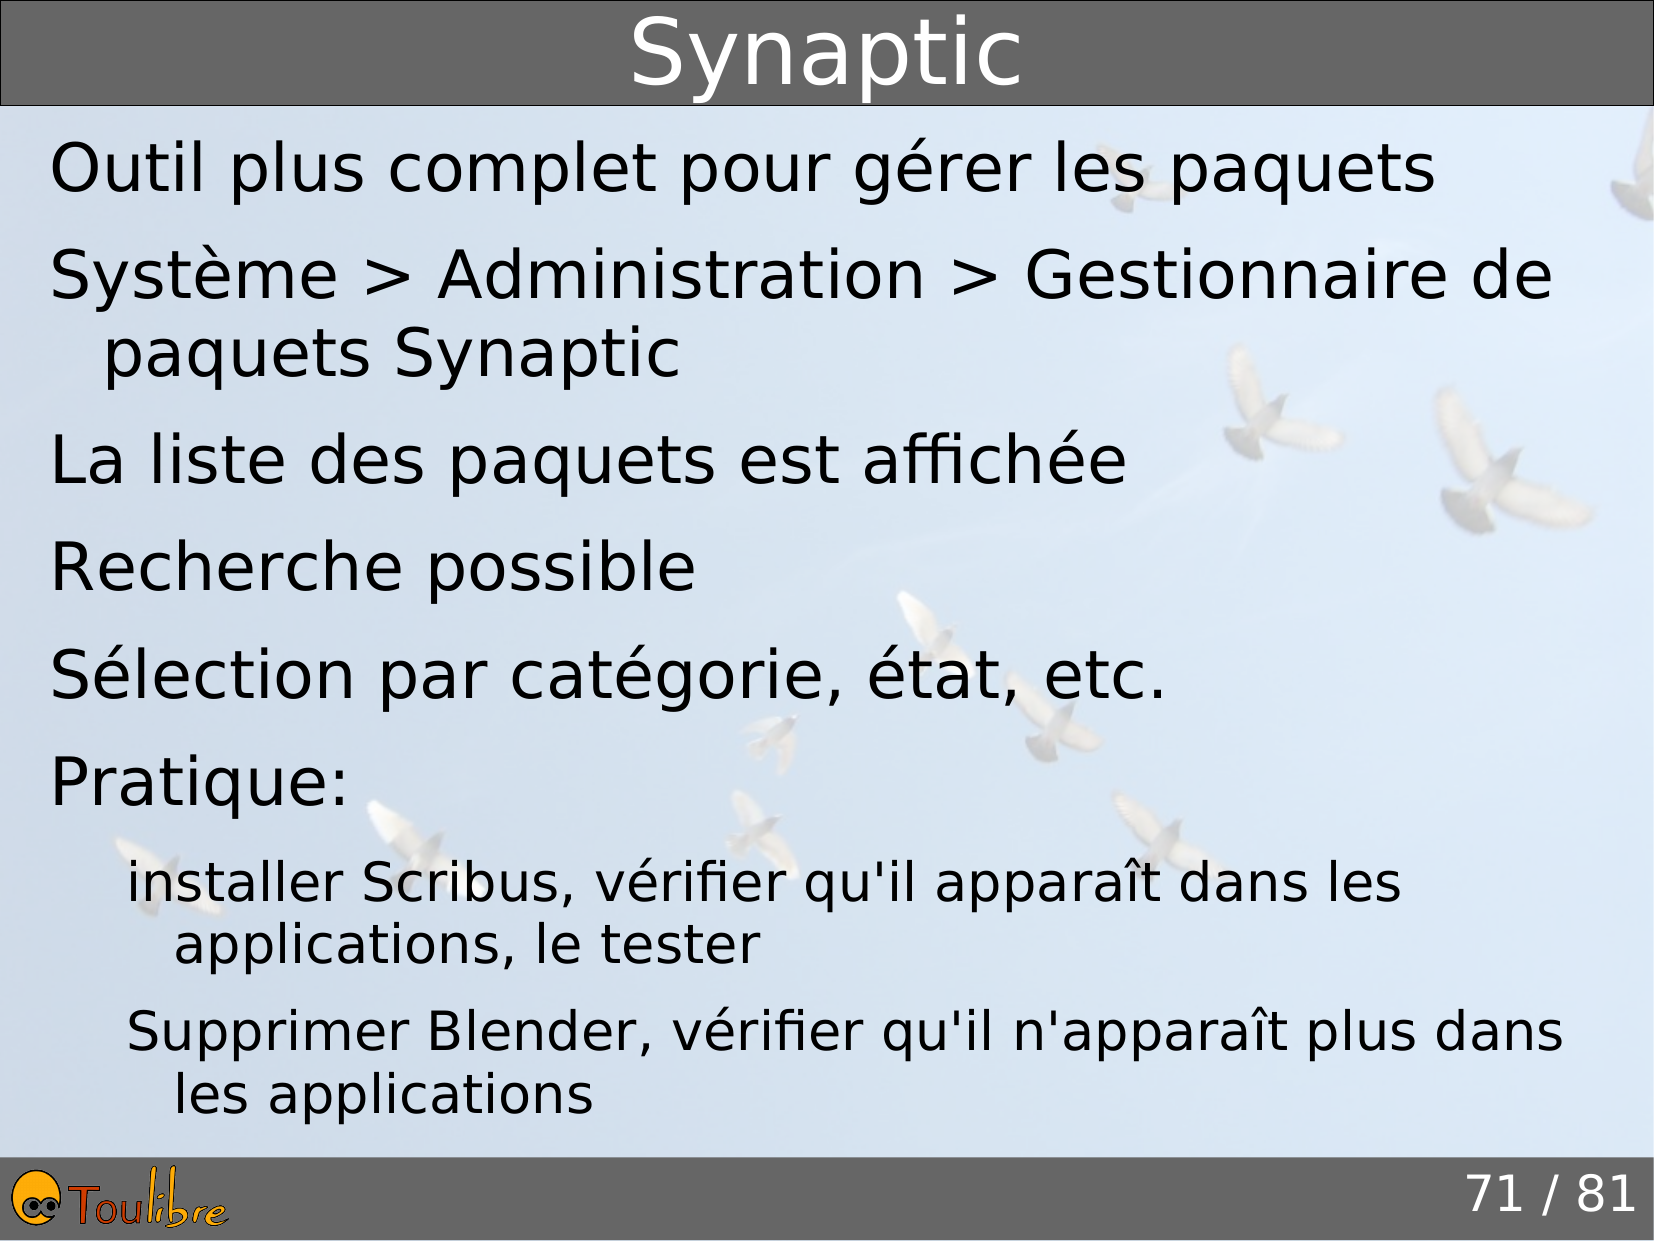

# Synaptic
Outil plus complet pour gérer les paquets
Système > Administration > Gestionnaire de paquets Synaptic
La liste des paquets est affichée
Recherche possible
Sélection par catégorie, état, etc.
Pratique:
installer Scribus, vérifier qu'il apparaît dans les applications, le tester
Supprimer Blender, vérifier qu'il n'apparaît plus dans les applications